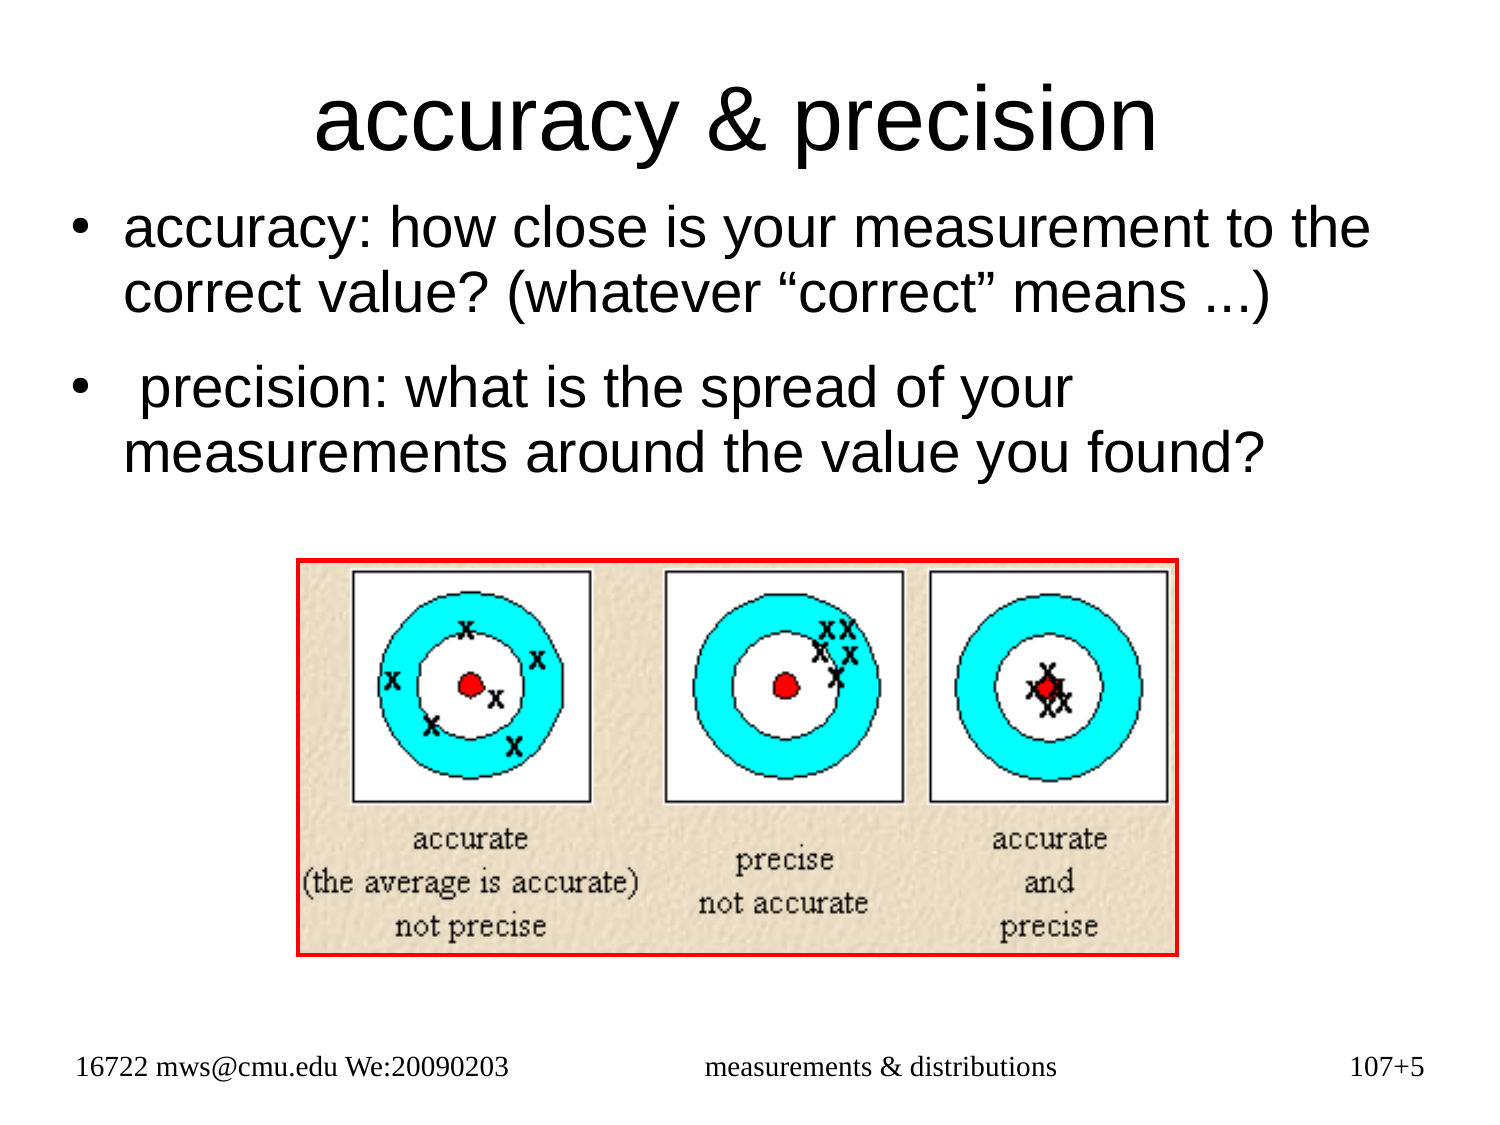

# accuracy & precision
accuracy: how close is your measurement to the correct value? (whatever “correct” means ...)
 precision: what is the spread of your measurements around the value you found?
16722 mws@cmu.edu We:20090203
measurements & distributions
5